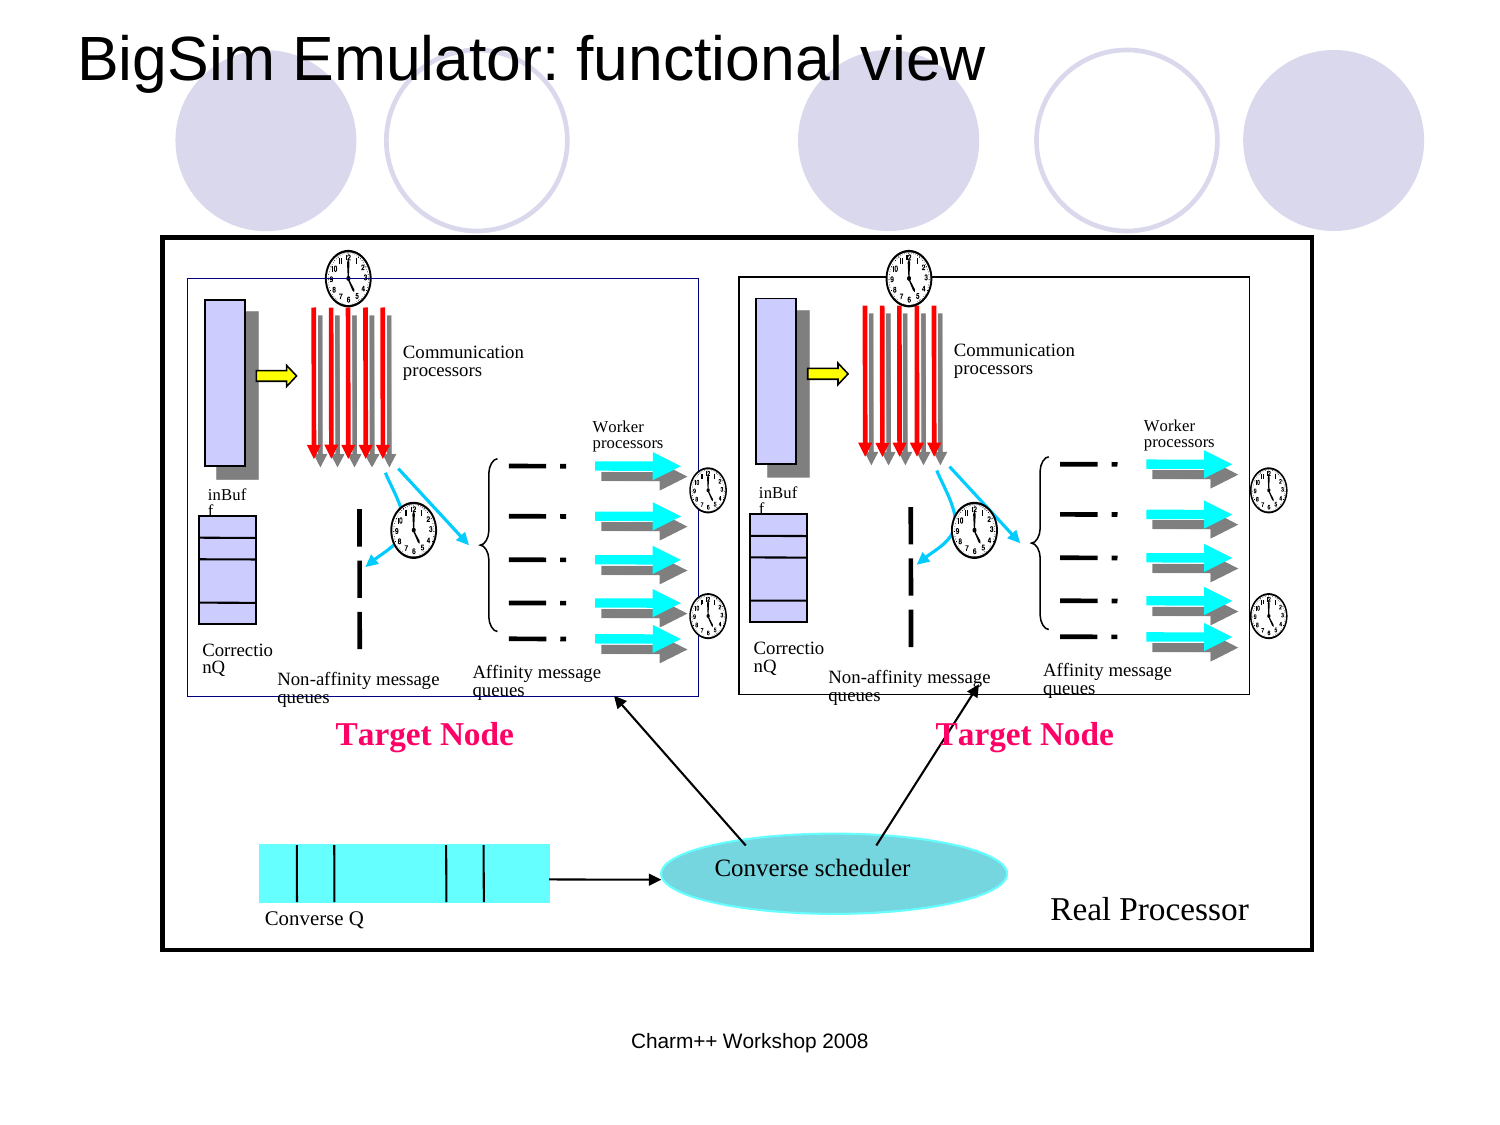

# BigSim Emulator: functional view
Real Processor
Communication processors
Worker processors
inBuff
CorrectionQ
Non-affinity message queues
Communication processors
Worker processors
inBuff
CorrectionQ
Non-affinity message queues
Affinity message queues
Affinity message queues
Target Node
Target Node
Converse scheduler
Converse Q
Charm++ Workshop 2008